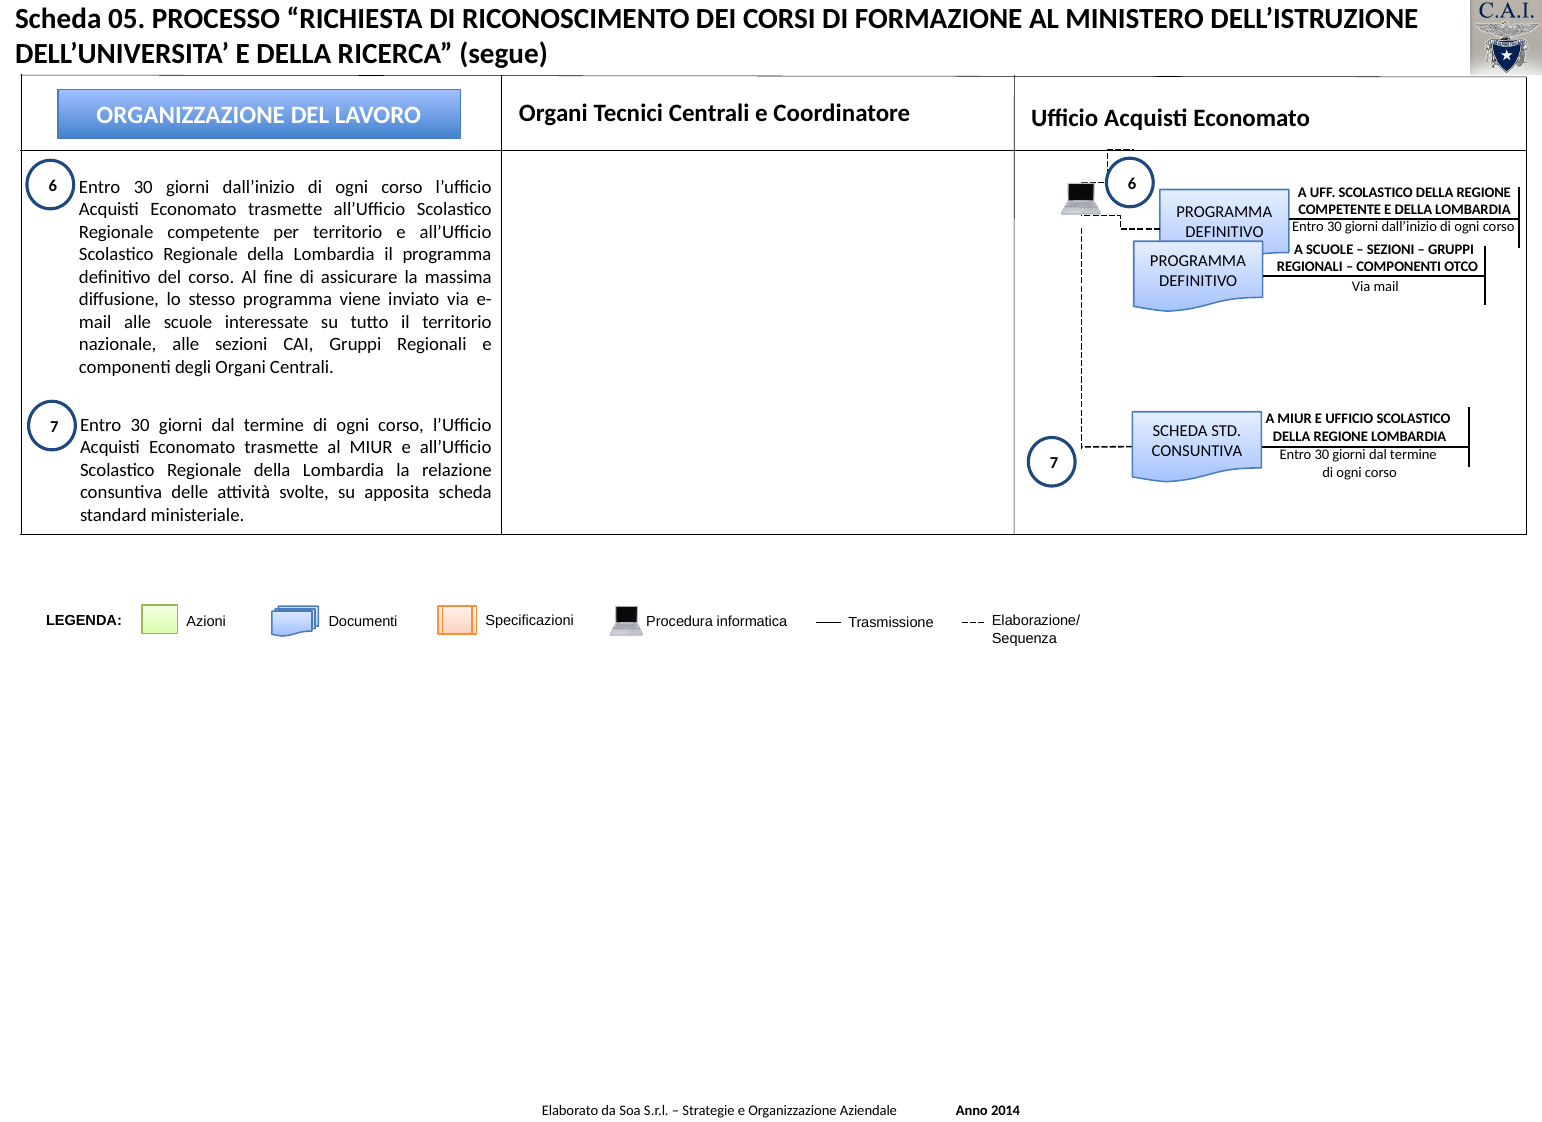

Entro 30 giorni dall’inizio del corso
Scheda 05. PROCESSO “RICHIESTA DI RICONOSCIMENTO DEI CORSI DI FORMAZIONE AL MINISTERO DELL’ISTRUZIONE DELL’UNIVERSITA’ E DELLA RICERCA” (segue)
Organi Tecnici Centrali e Coordinatore
Ufficio Acquisti Economato
ORGANIZZAZIONE DEL LAVORO
6
6
Entro 30 giorni dall’inizio di ogni corso l’ufficio Acquisti Economato trasmette all’Ufficio Scolastico Regionale competente per territorio e all’Ufficio Scolastico Regionale della Lombardia il programma definitivo del corso. Al fine di assicurare la massima diffusione, lo stesso programma viene inviato via e-mail alle scuole interessate su tutto il territorio nazionale, alle sezioni CAI, Gruppi Regionali e componenti degli Organi Centrali.
A UFF. SCOLASTICO DELLA REGIONE COMPETENTE E DELLA LOMBARDIA
PROGRAMMA DEFINITIVO
Entro 30 giorni dall’inizio di ogni corso
 A SCUOLE – SEZIONI – GRUPPI REGIONALI – COMPONENTI OTCO
PROGRAMMA DEFINITIVO
Via mail
7
A MIUR E UFFICIO SCOLASTICO
DELLA REGIONE LOMBARDIA
Entro 30 giorni dal termine di ogni corso, l’Ufficio Acquisti Economato trasmette al MIUR e all’Ufficio Scolastico Regionale della Lombardia la relazione consuntiva delle attività svolte, su apposita scheda standard ministeriale.
SCHEDA STD. CONSUNTIVA
7
Entro 30 giorni dal termine
di ogni corso
LEGENDA:
Elaborazione/Sequenza
Documenti
Procedura informatica
Azioni
Trasmissione
Specificazioni
Elaborato da Soa S.r.l. – Strategie e Organizzazione Aziendale Anno 2014